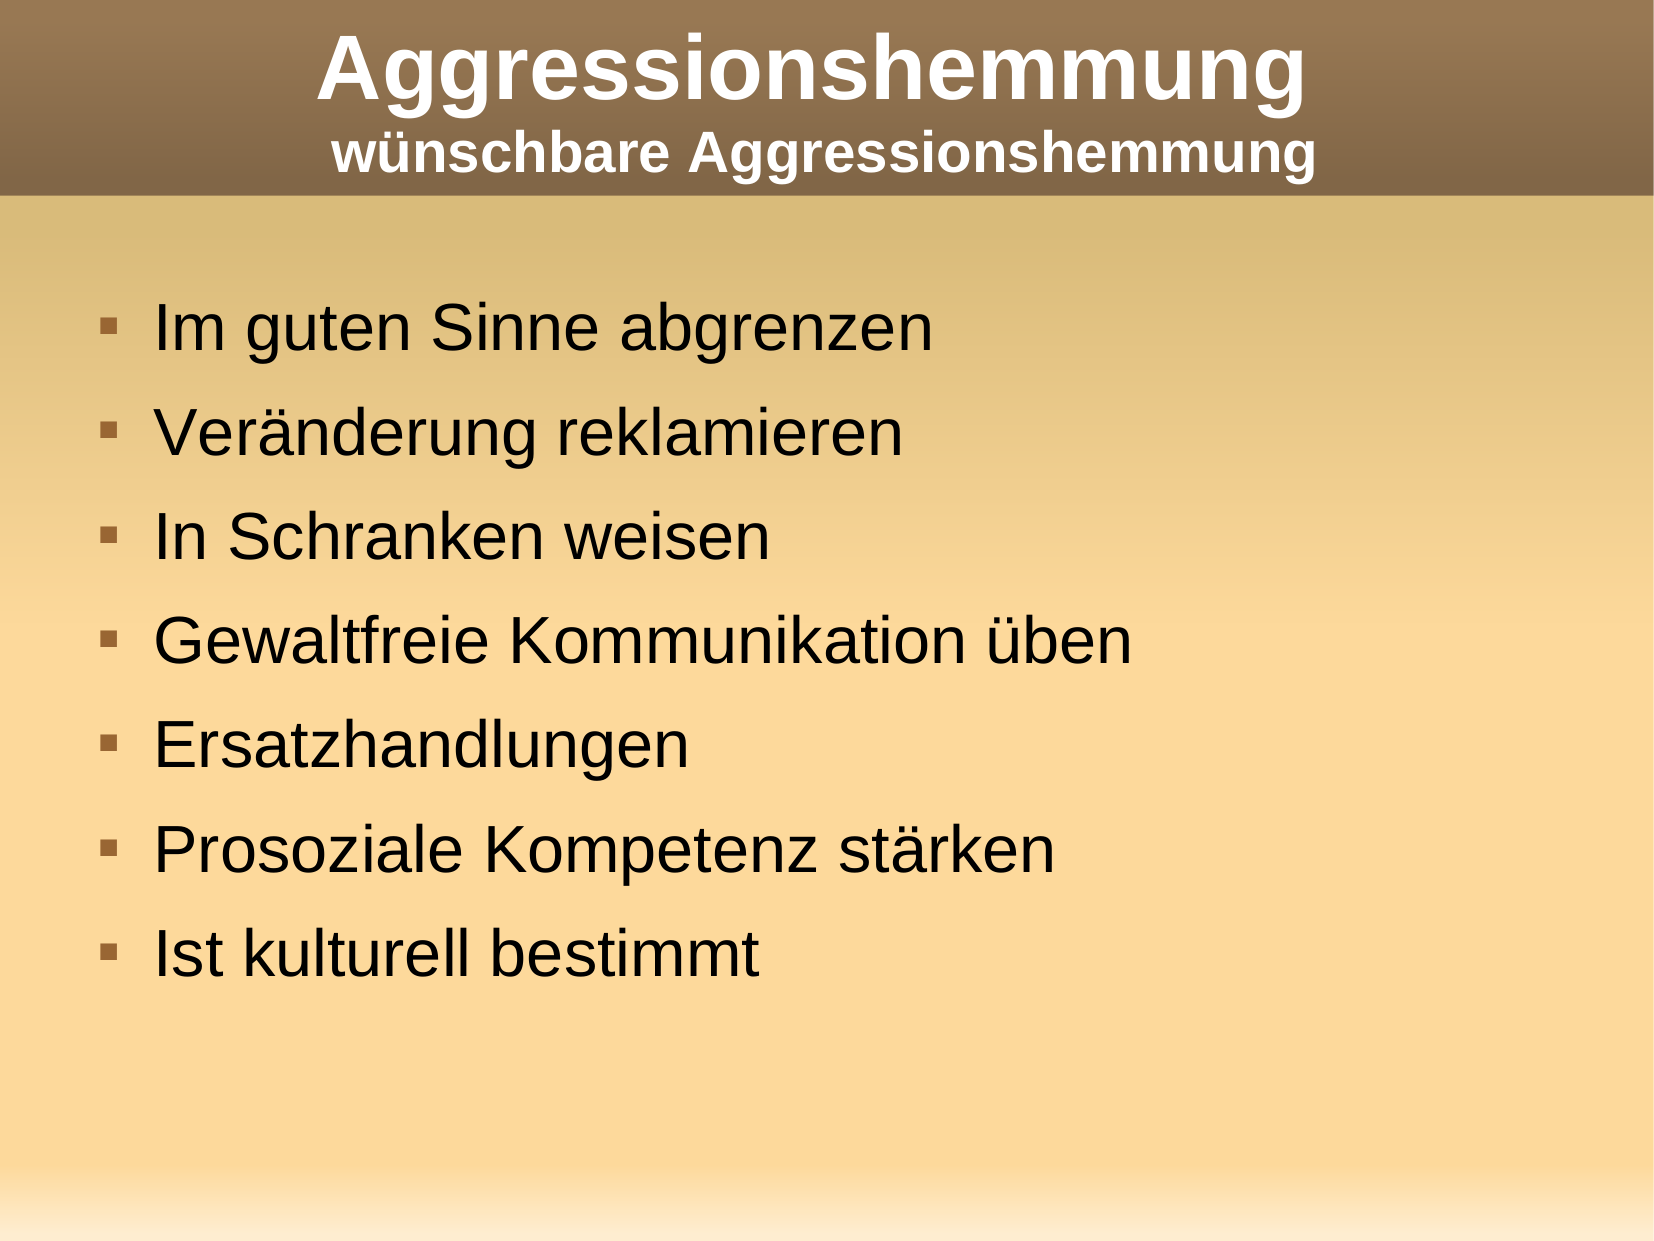

# Aggressionshemmung wünschbare Aggressionshemmung
Im guten Sinne abgrenzen
Veränderung reklamieren
In Schranken weisen
Gewaltfreie Kommunikation üben
Ersatzhandlungen
Prosoziale Kompetenz stärken
Ist kulturell bestimmt